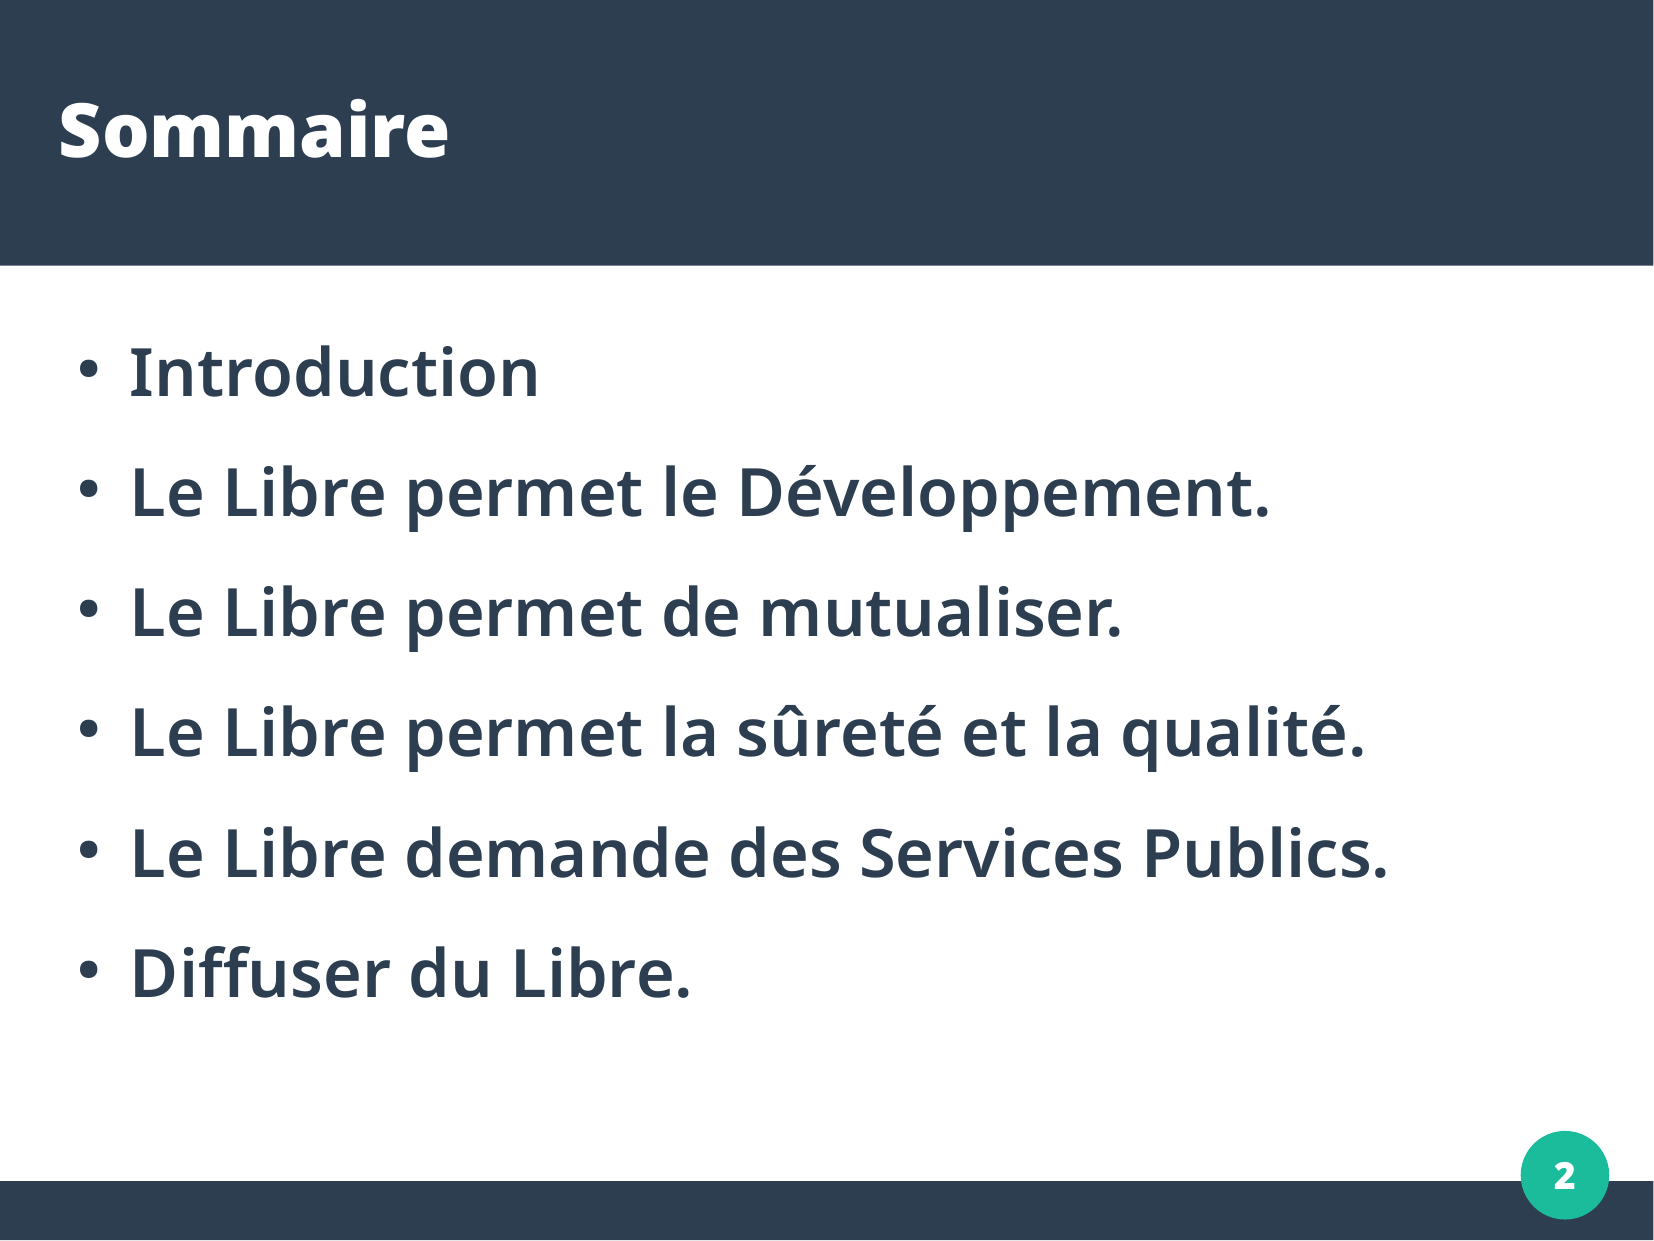

# Sommaire
Introduction
Le Libre permet le Développement.
Le Libre permet de mutualiser.
Le Libre permet la sûreté et la qualité.
Le Libre demande des Services Publics.
Diffuser du Libre.
2